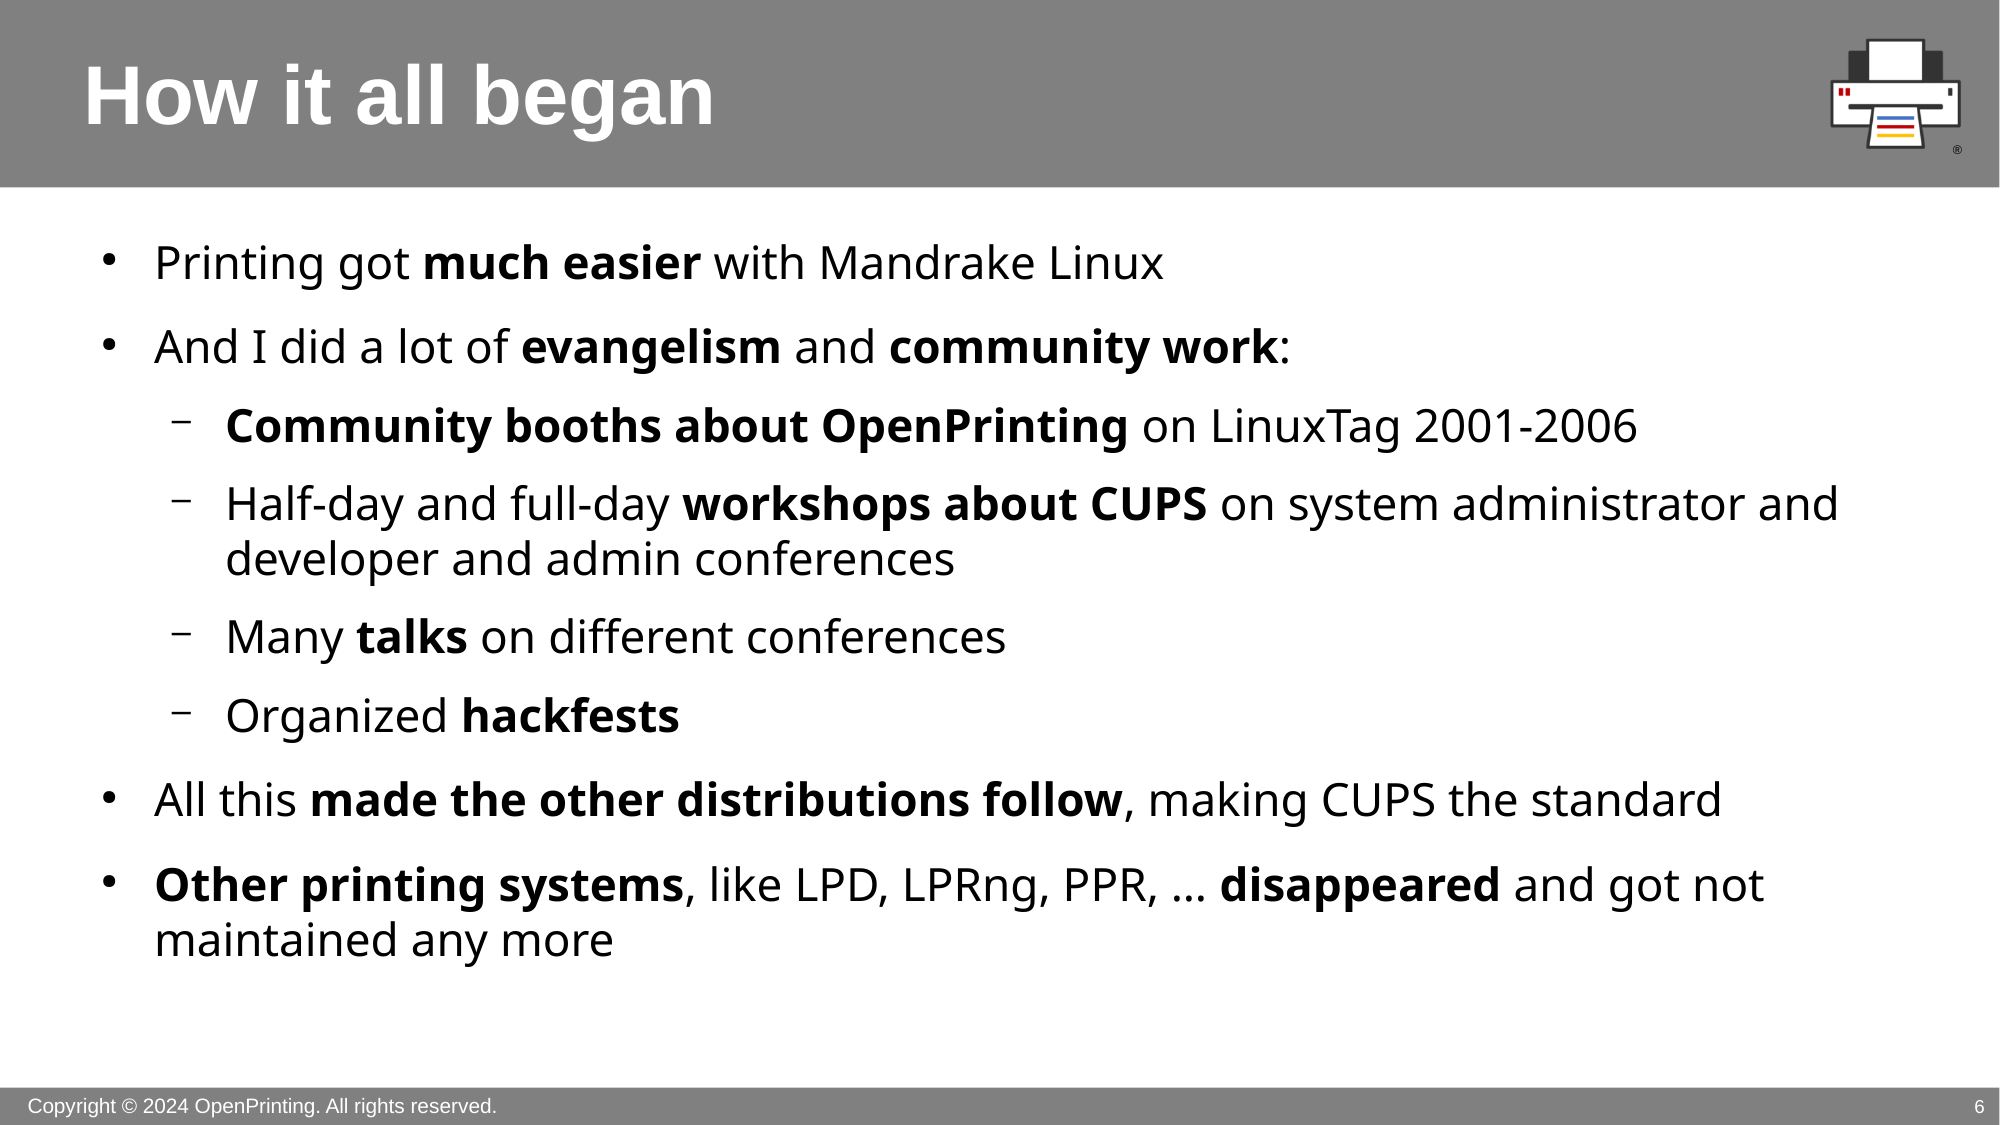

How it all began
# Printing got much easier with Mandrake Linux
And I did a lot of evangelism and community work:
Community booths about OpenPrinting on LinuxTag 2001-2006
Half-day and full-day workshops about CUPS on system administrator and developer and admin conferences
Many talks on different conferences
Organized hackfests
All this made the other distributions follow, making CUPS the standard
Other printing systems, like LPD, LPRng, PPR, … disappeared and got not maintained any more